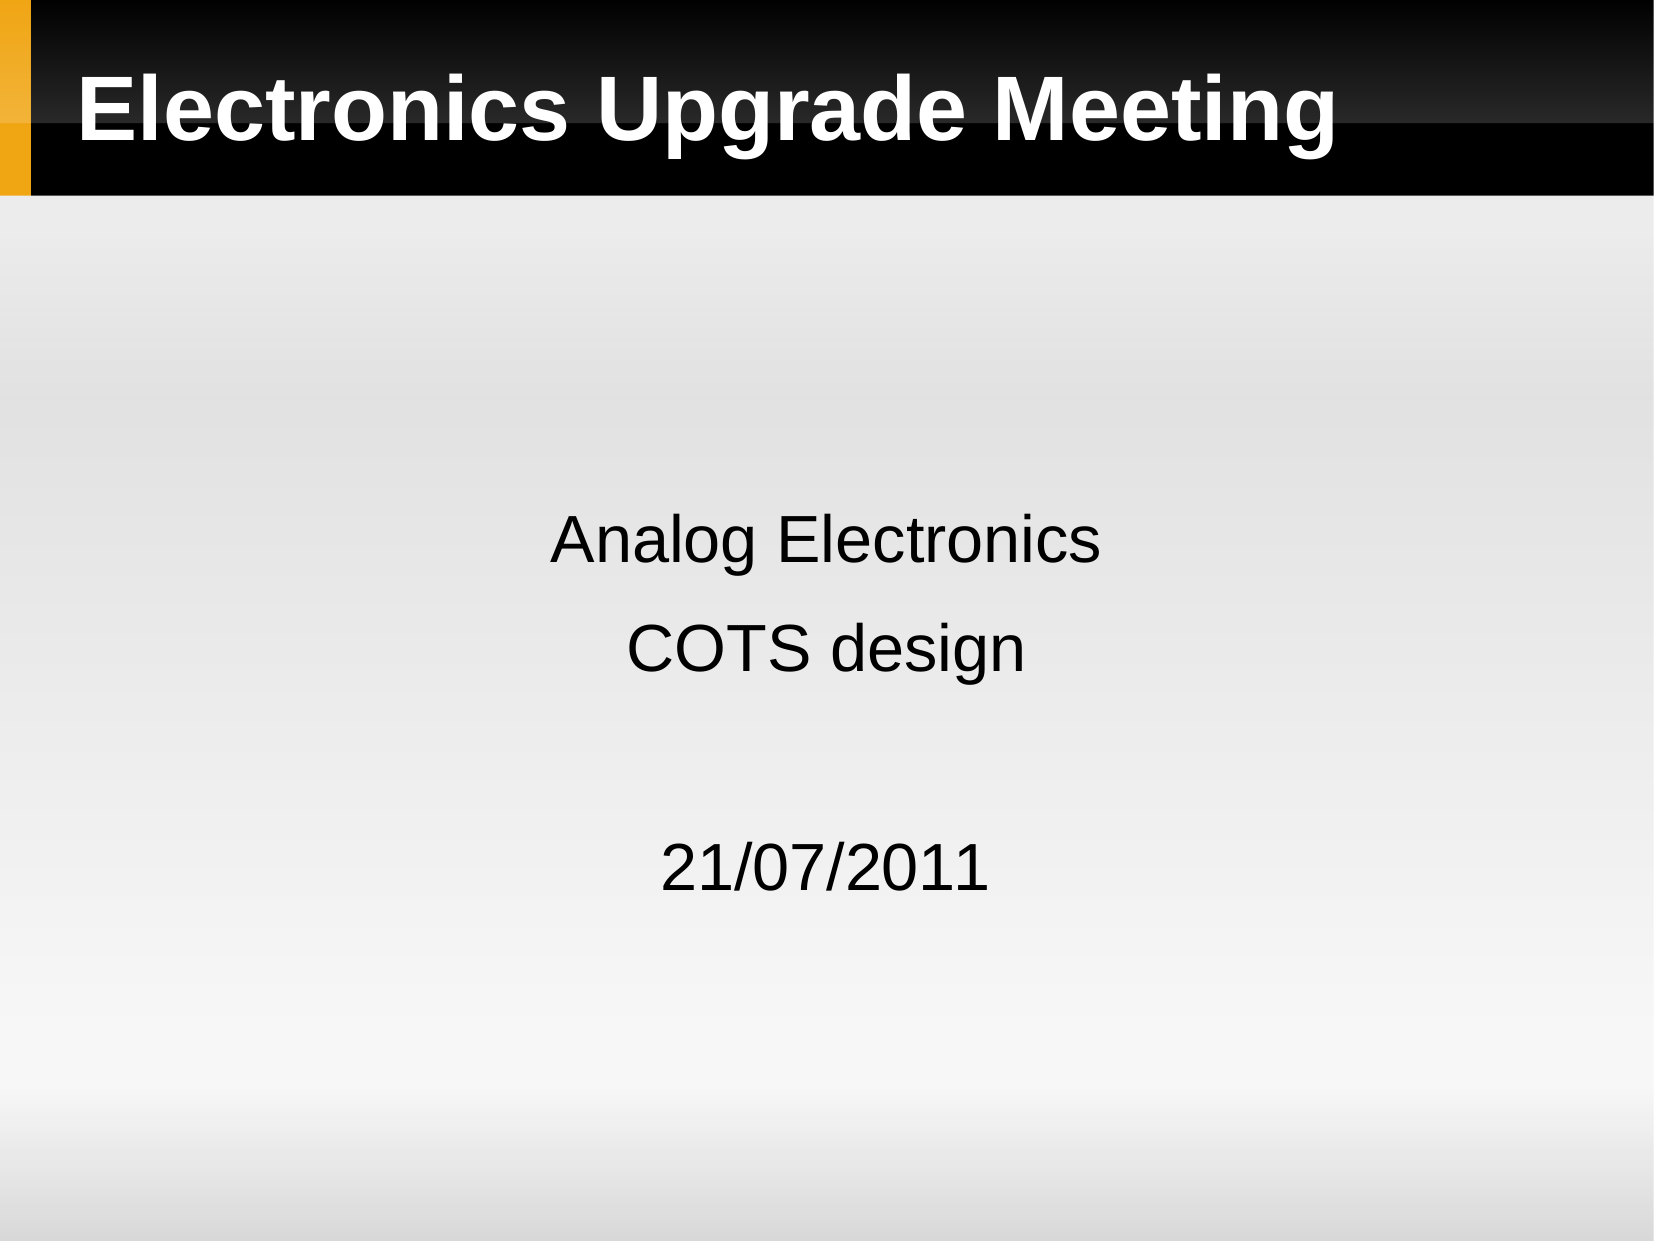

Electronics Upgrade Meeting
# Analog Electronics
COTS design
21/07/2011